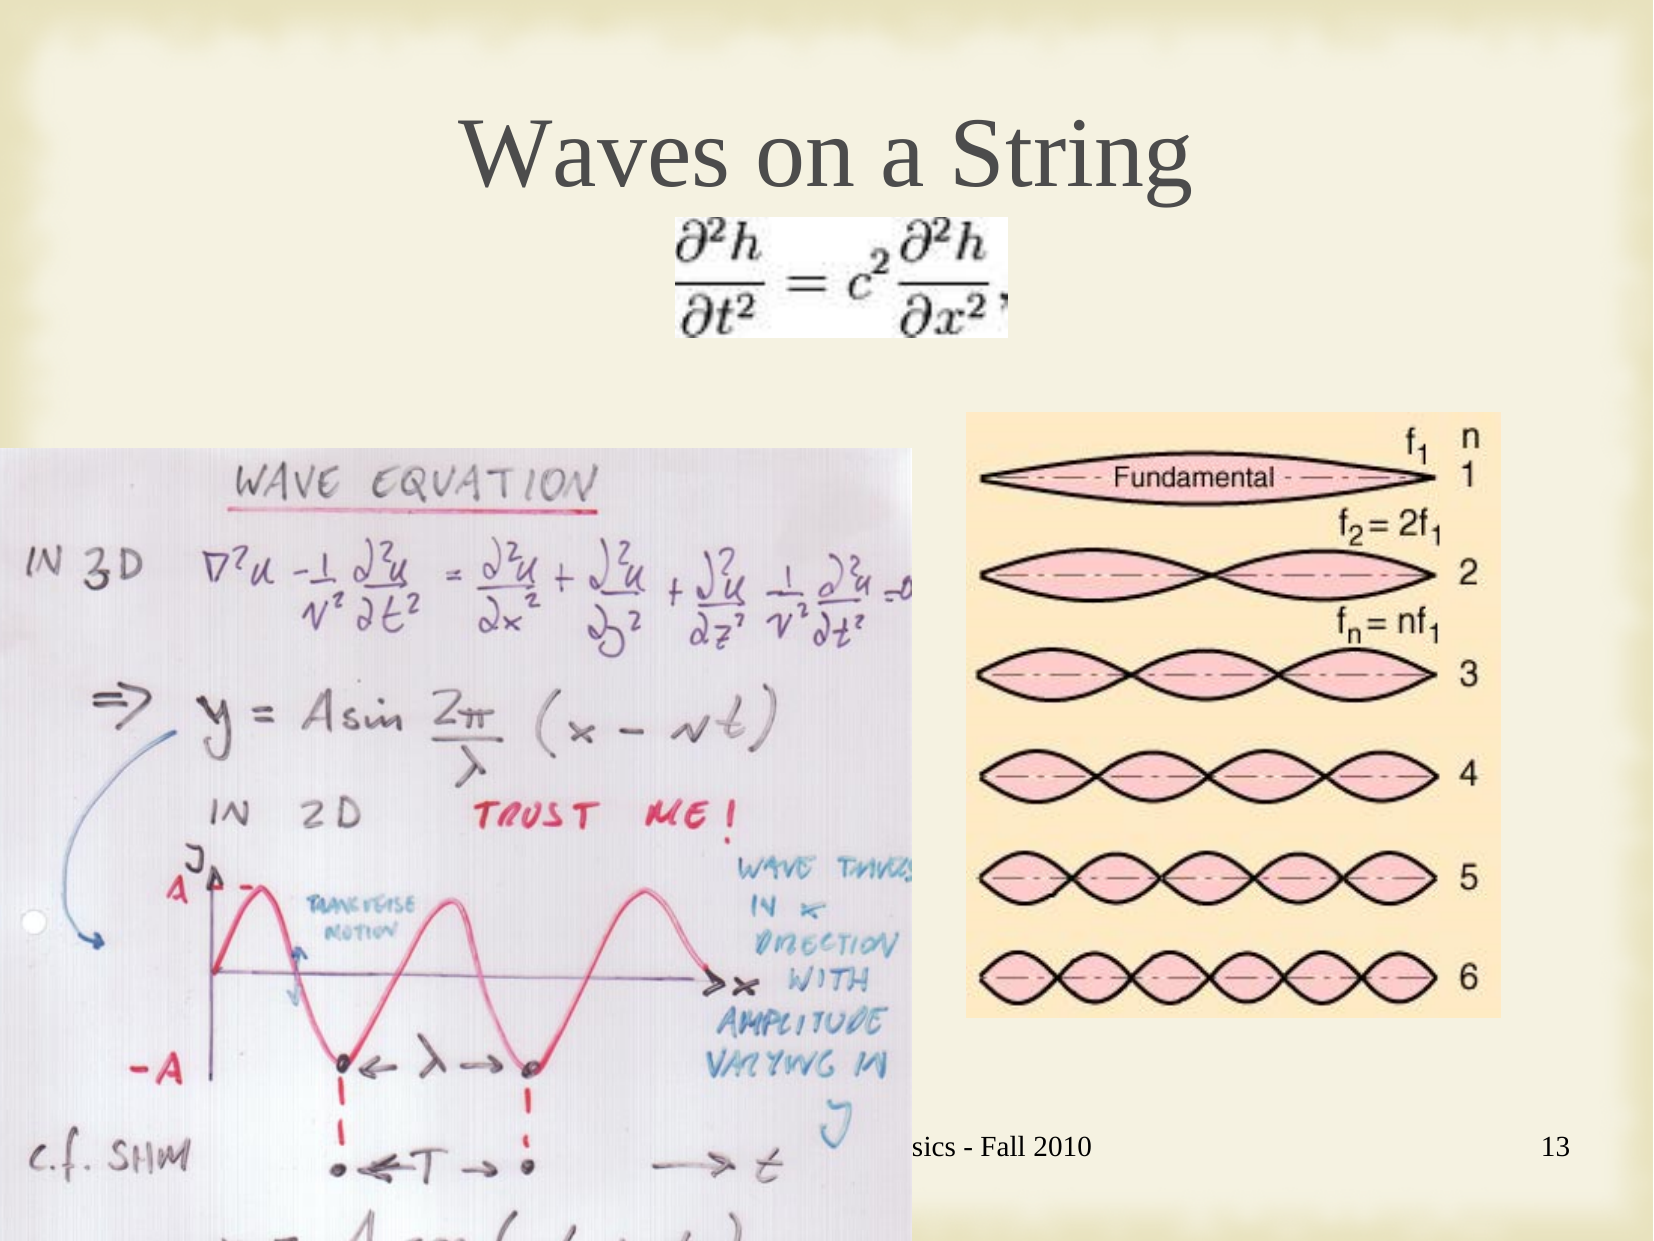

# Waves on a String
PHY 335 - Modern Physics - Fall 2010
13